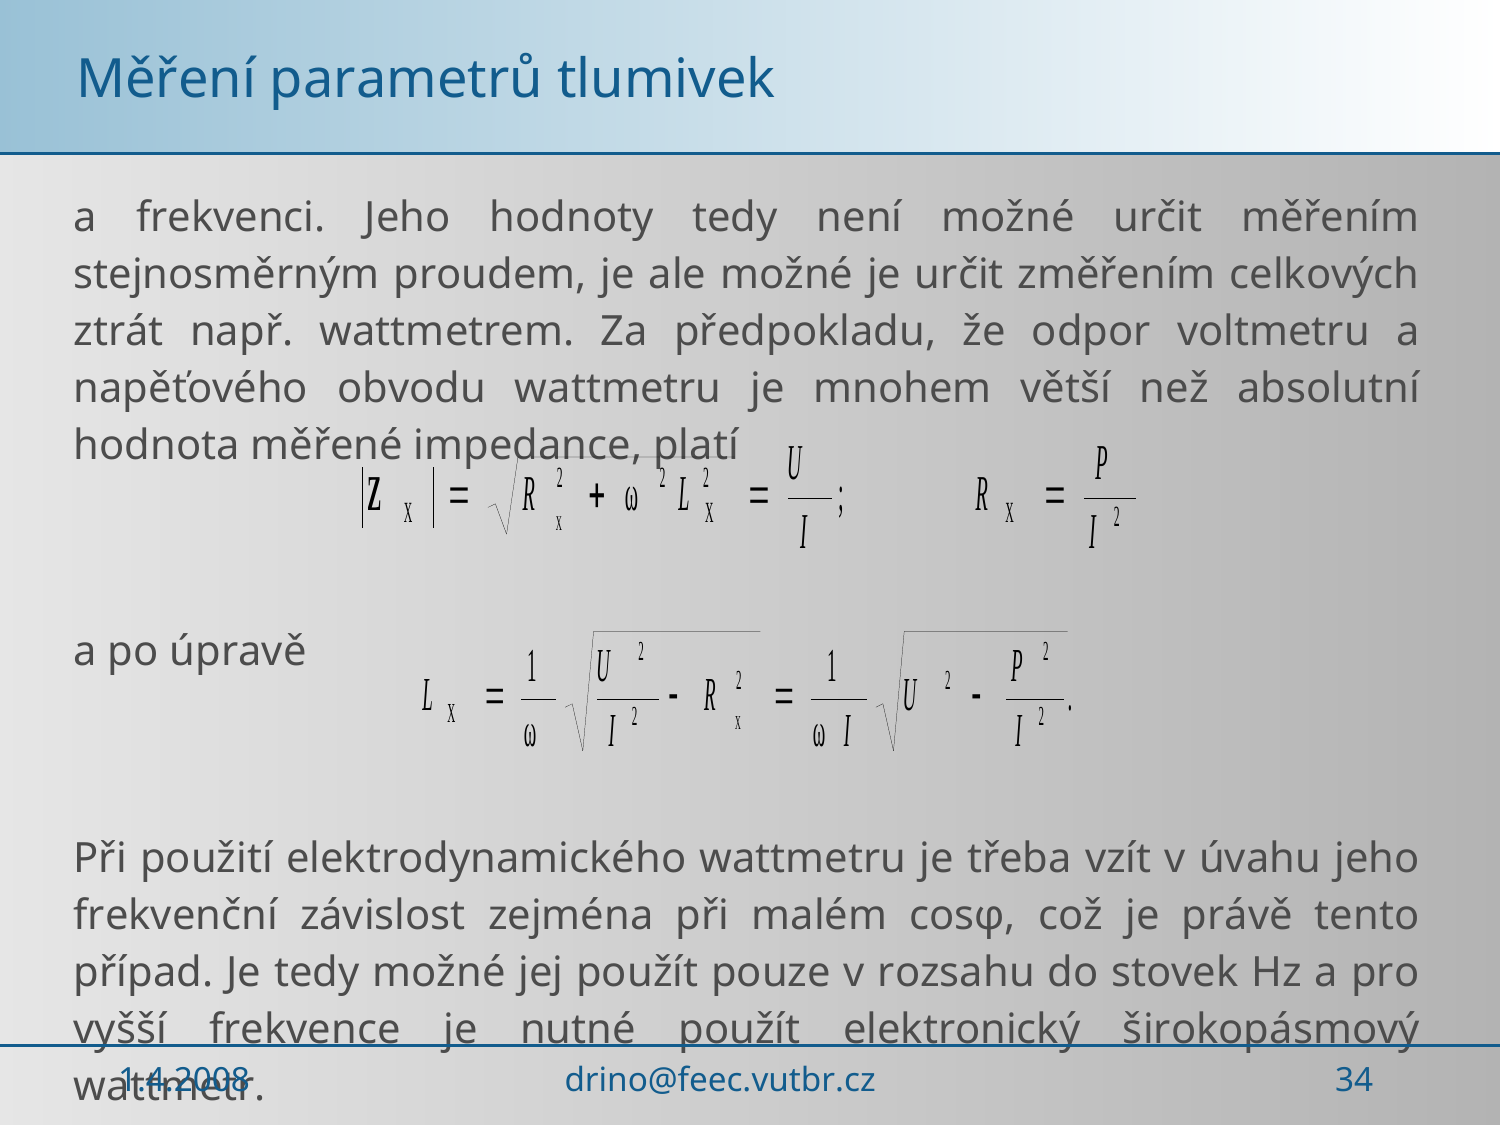

# Měření parametrů tlumivek
a frekvenci. Jeho hodnoty tedy není možné určit měřením stejnosměrným proudem, je ale možné je určit změřením celkových ztrát např. wattmetrem. Za předpokladu, že odpor voltmetru a napěťového obvodu wattmetru je mnohem větší než absolutní hodnota měřené impedance, platí
a po úpravě
Při použití elektrodynamického wattmetru je třeba vzít v úvahu jeho frekvenční závislost zejména při malém cosφ, což je právě tento případ. Je tedy možné jej použít pouze v rozsahu do stovek Hz a pro vyšší frekvence je nutné použít elektronický širokopásmový wattmetr.
1.4.2008
drino@feec.vutbr.cz